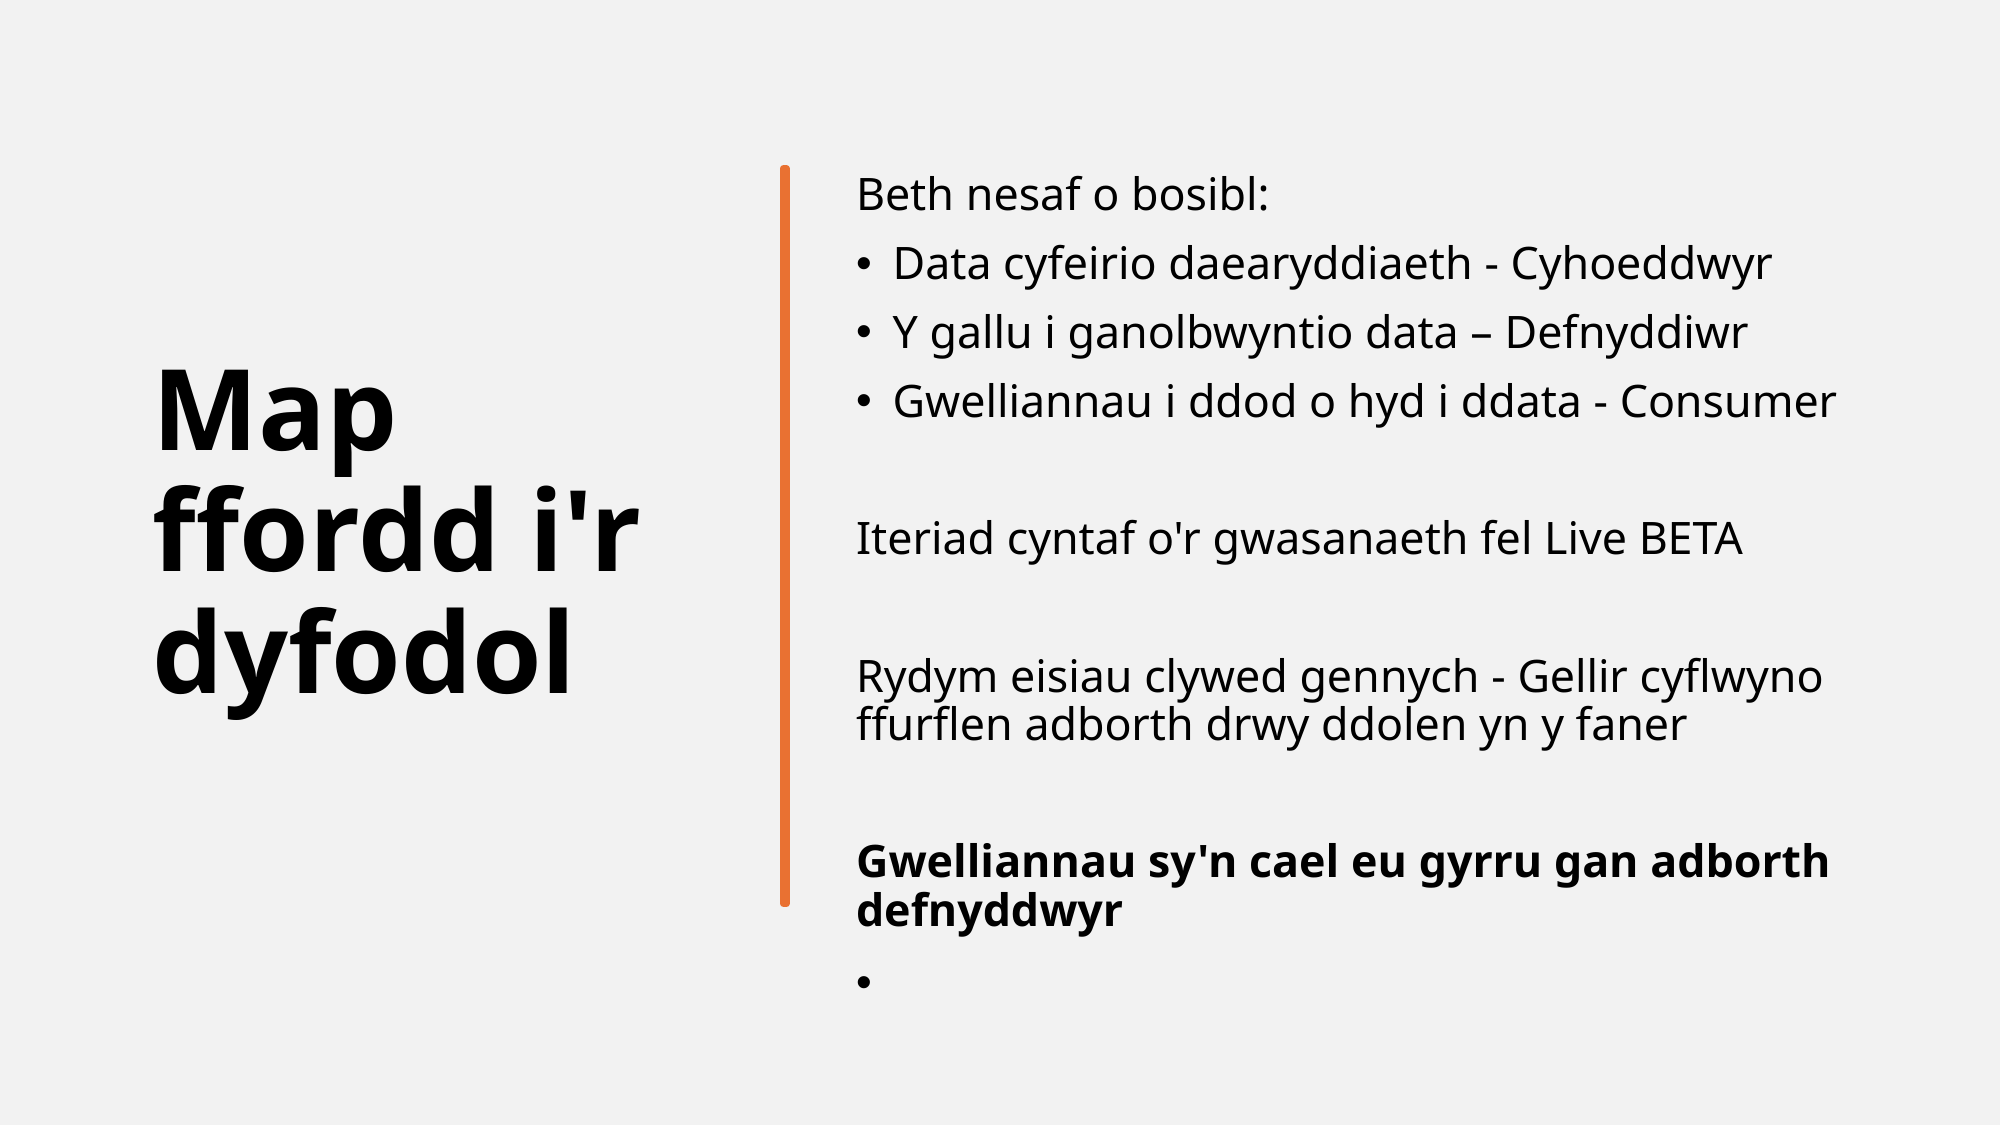

# Map ffordd i'r dyfodol
Beth nesaf o bosibl:
Data cyfeirio daearyddiaeth - Cyhoeddwyr
Y gallu i ganolbwyntio data – Defnyddiwr
Gwelliannau i ddod o hyd i ddata - Consumer
Iteriad cyntaf o'r gwasanaeth fel Live BETA
Rydym eisiau clywed gennych - Gellir cyflwyno ffurflen adborth drwy ddolen yn y faner
Gwelliannau sy'n cael eu gyrru gan adborth defnyddwyr